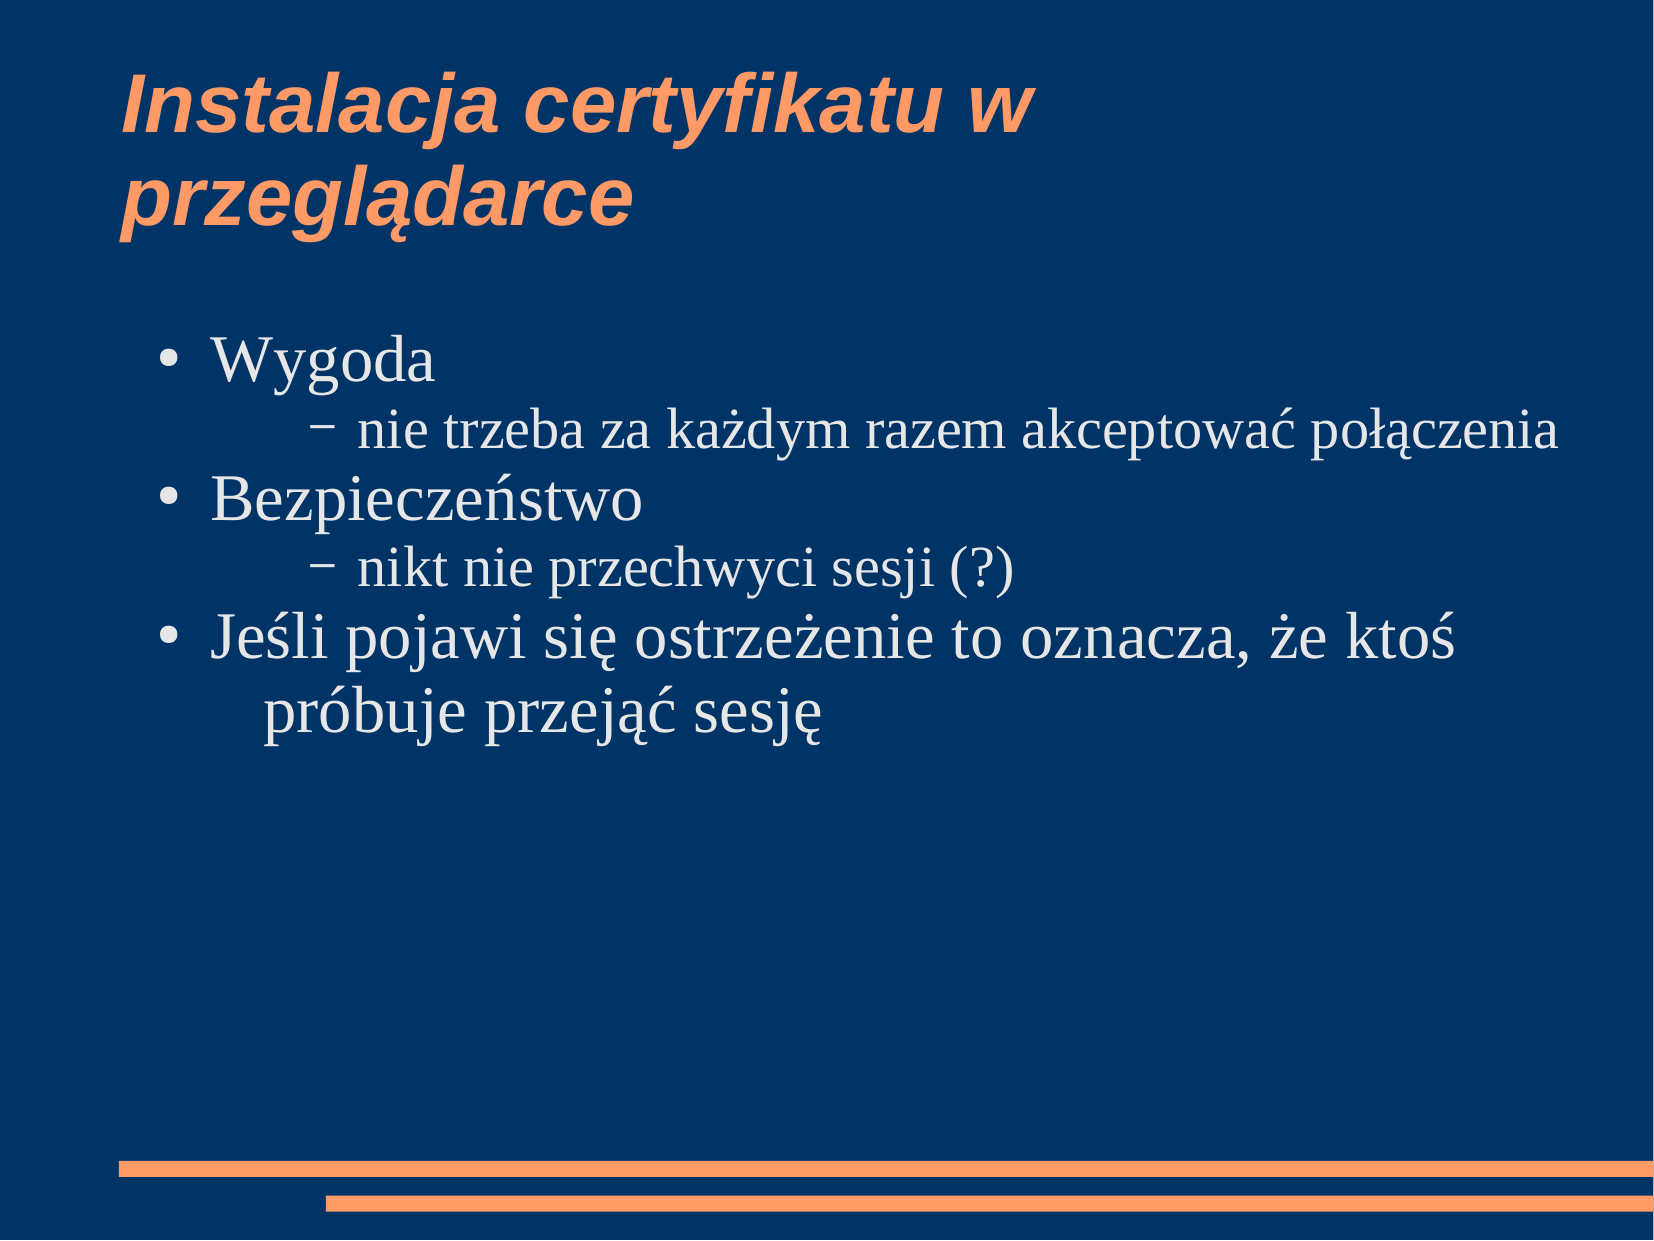

# Instalacja certyfikatu w przeglądarce
Wygoda
nie trzeba za każdym razem akceptować połączenia
Bezpieczeństwo
nikt nie przechwyci sesji (?)
Jeśli pojawi się ostrzeżenie to oznacza, że ktoś próbuje przejąć sesję